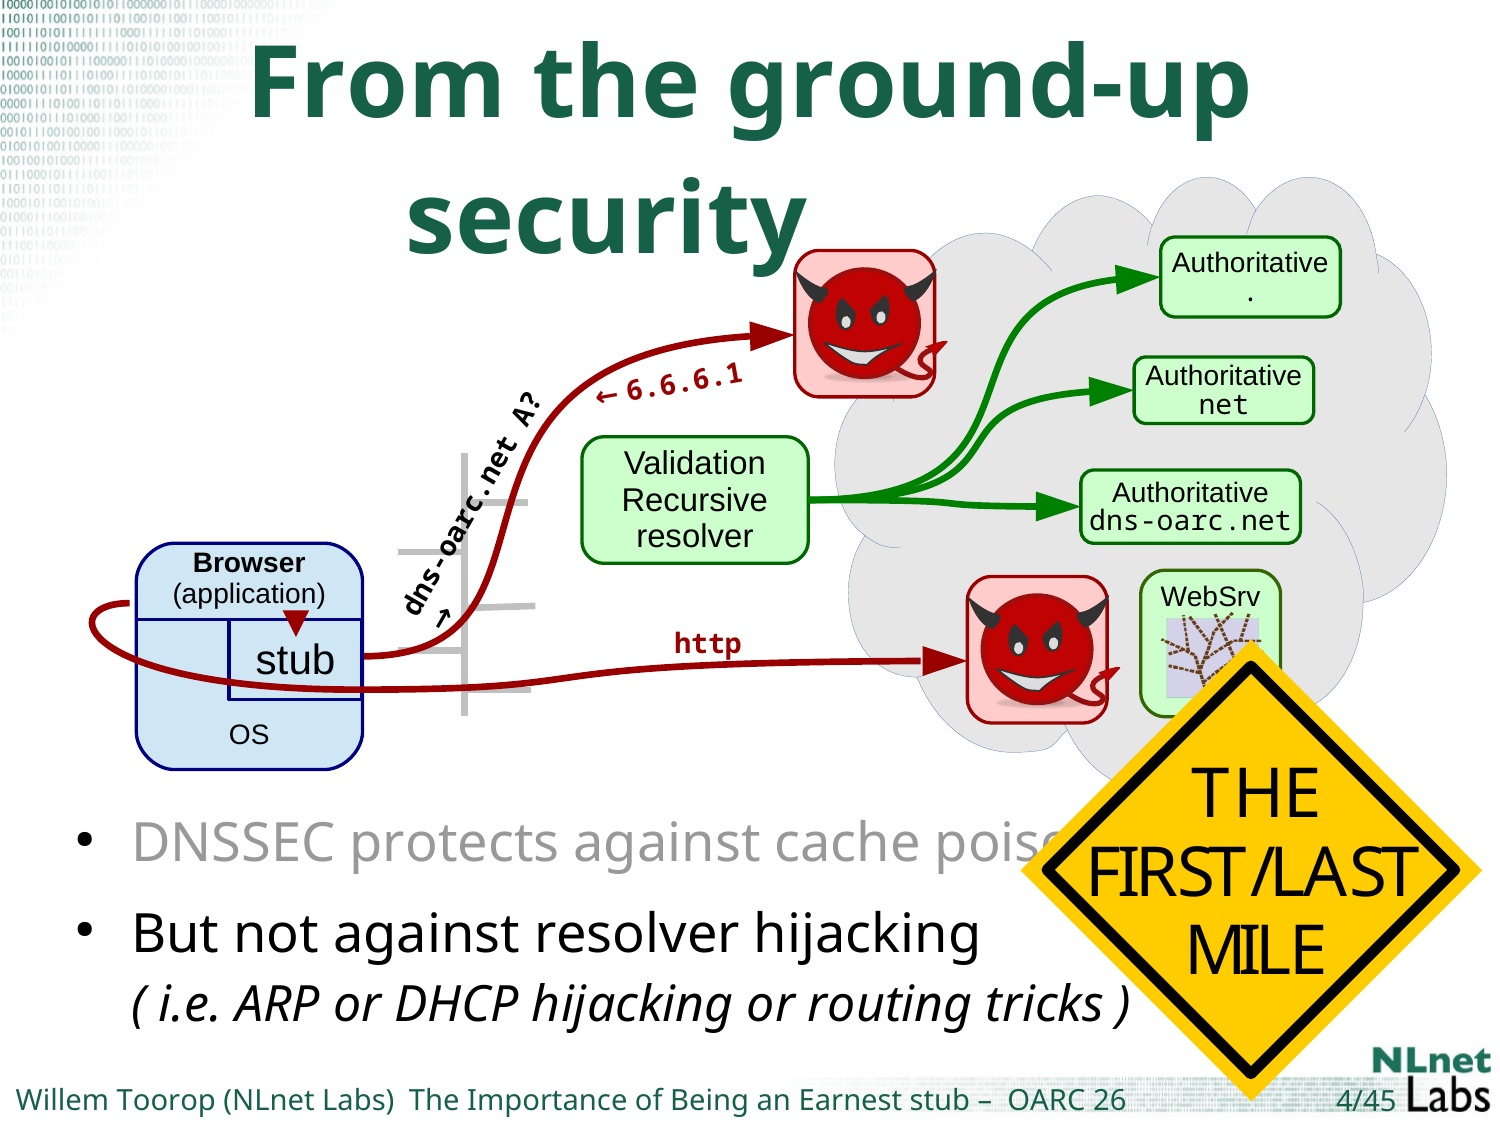

# From the ground-up security
DNSSEC protects against cache poisoning
But not against resolver hijacking
( i.e. ARP or DHCP hijacking or routing tricks )